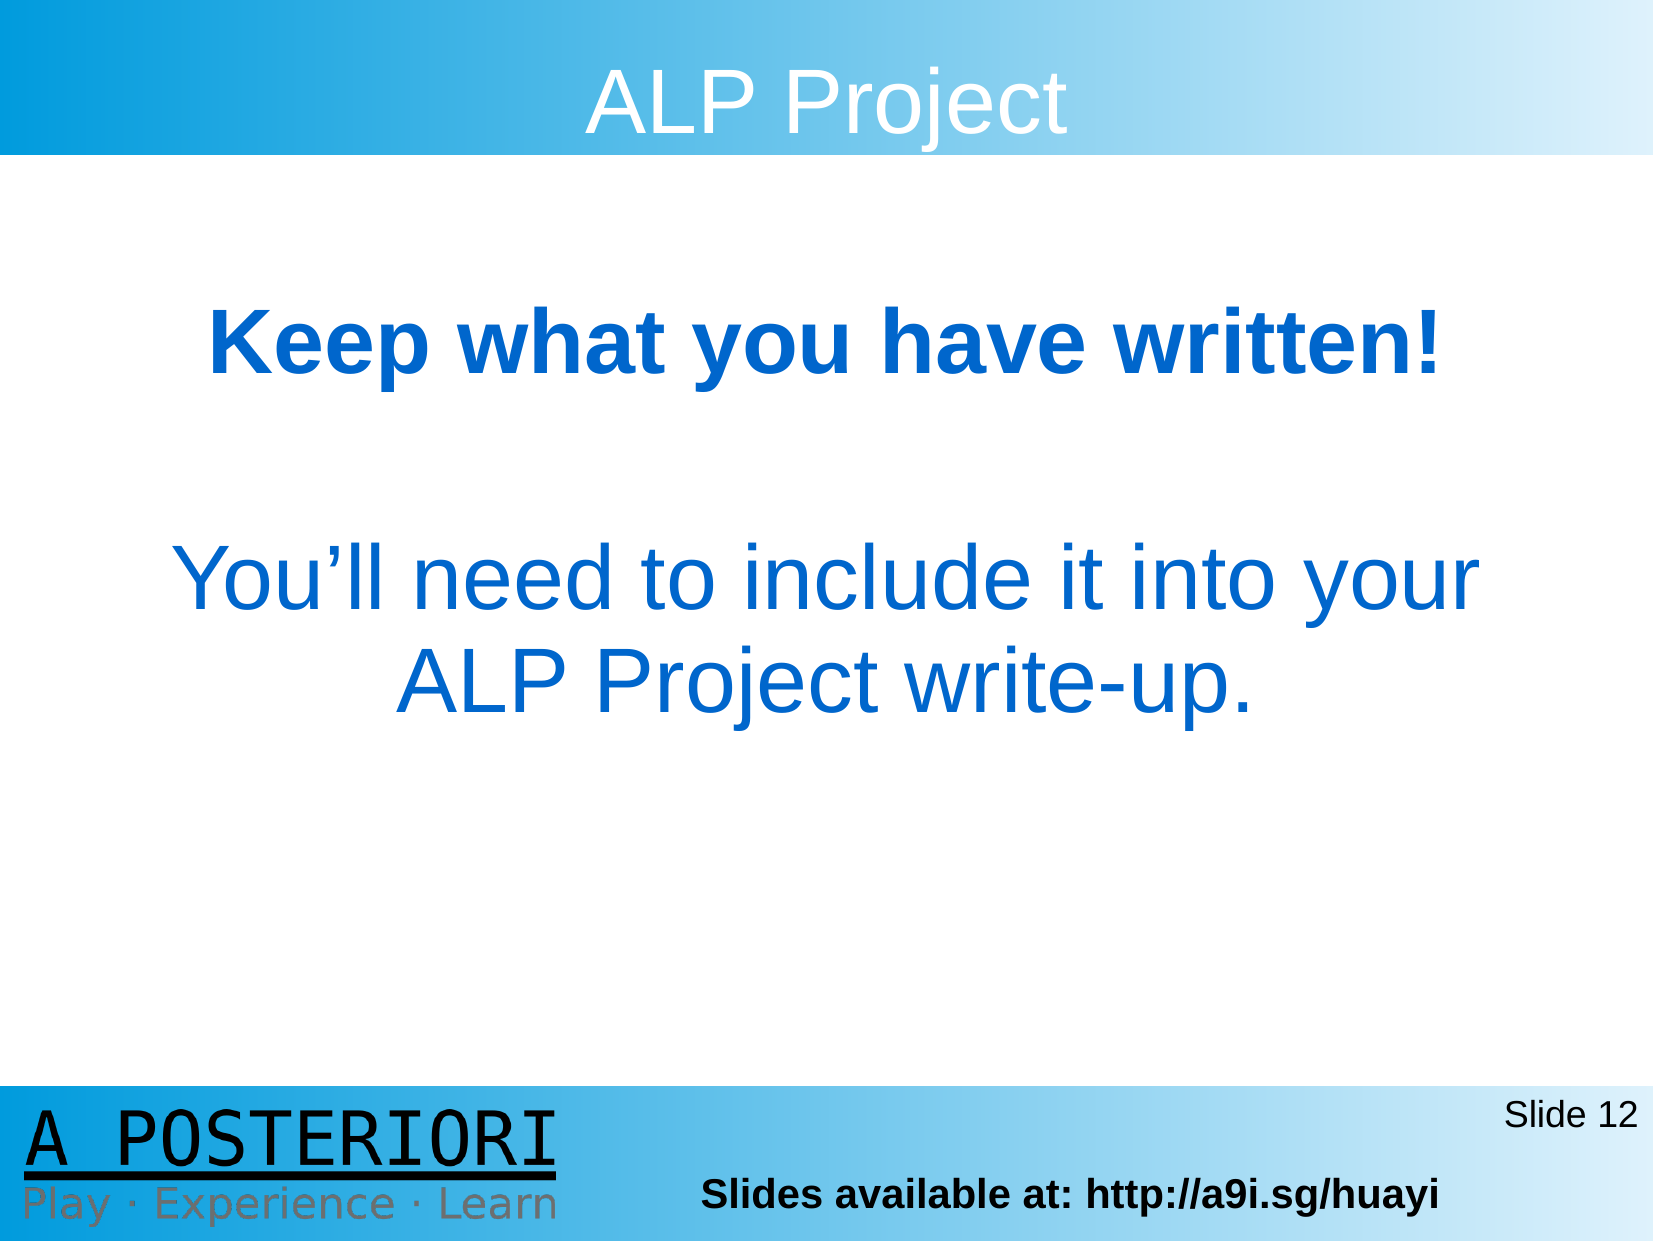

# ALP Project
Keep what you have written!
You’ll need to include it into your ALP Project write-up.